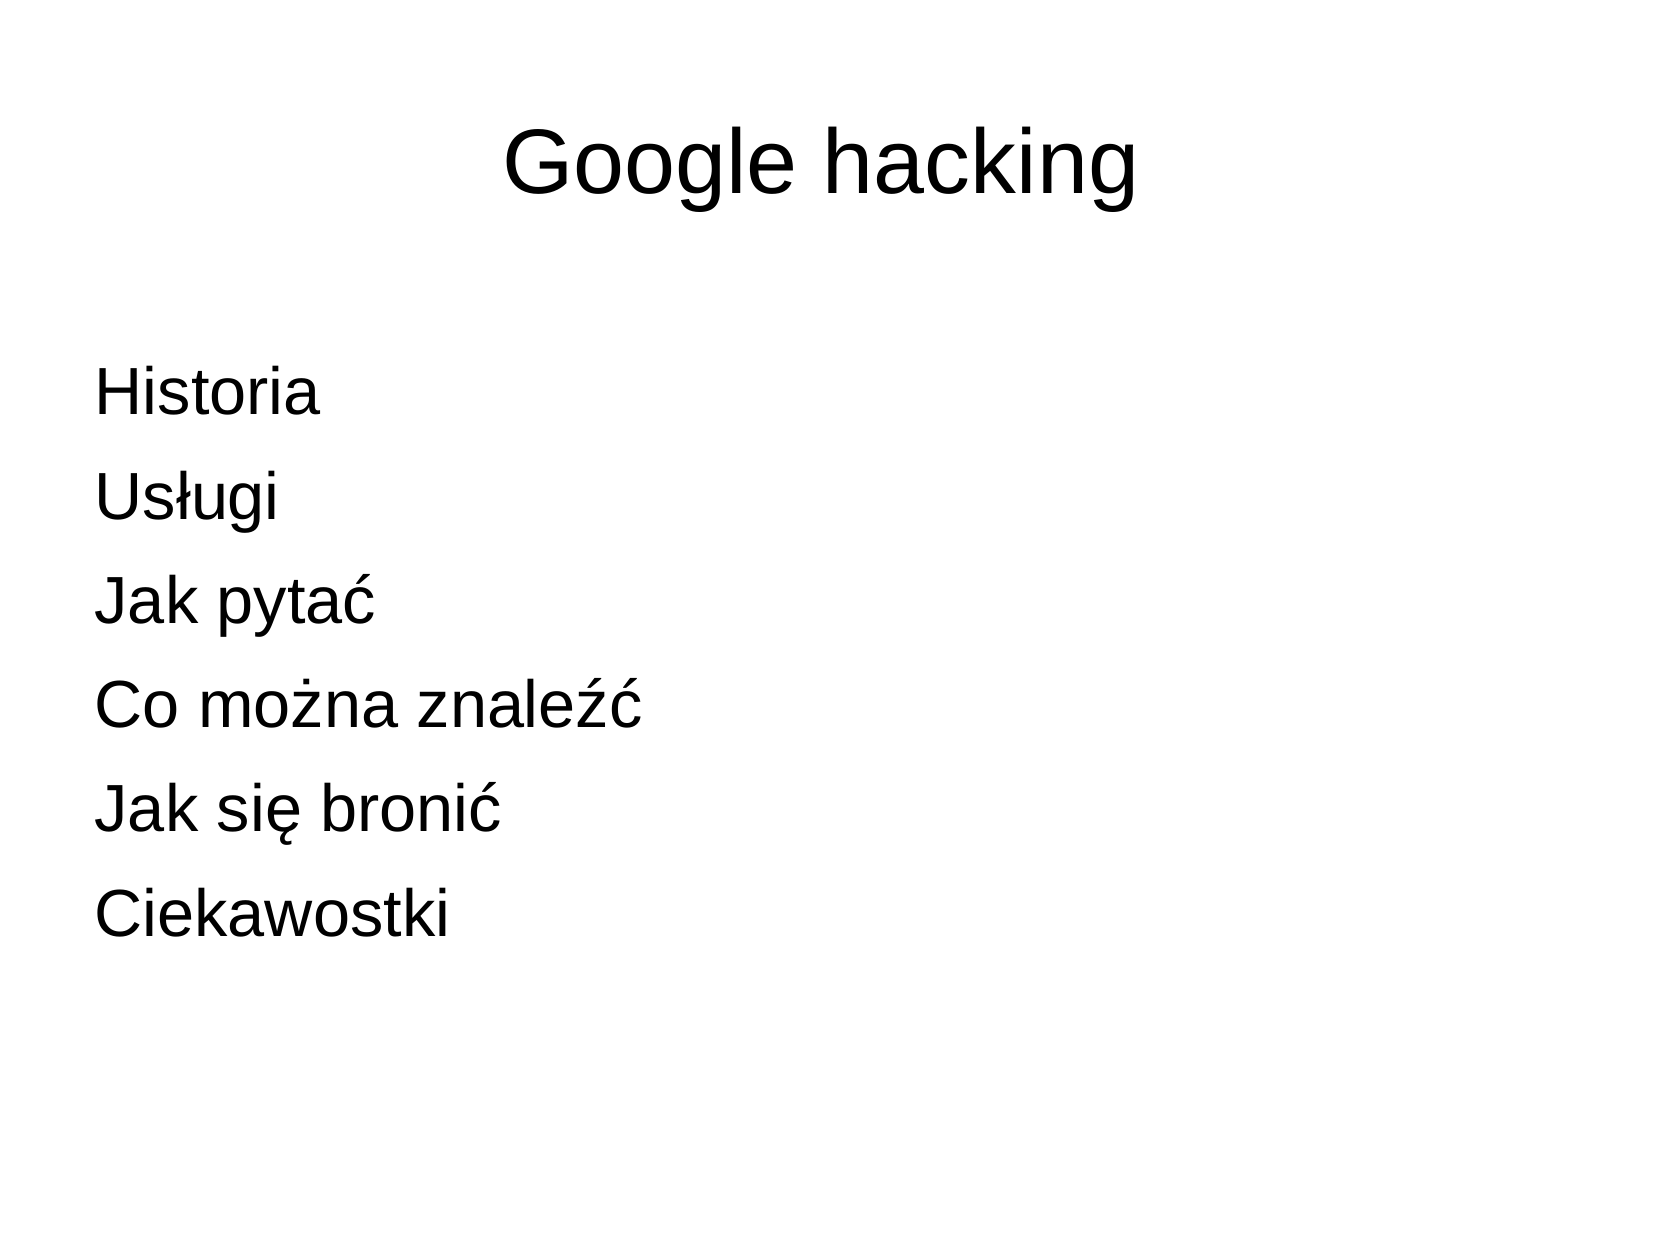

# Google hacking
Historia
Usługi
Jak pytać
Co można znaleźć
Jak się bronić
Ciekawostki